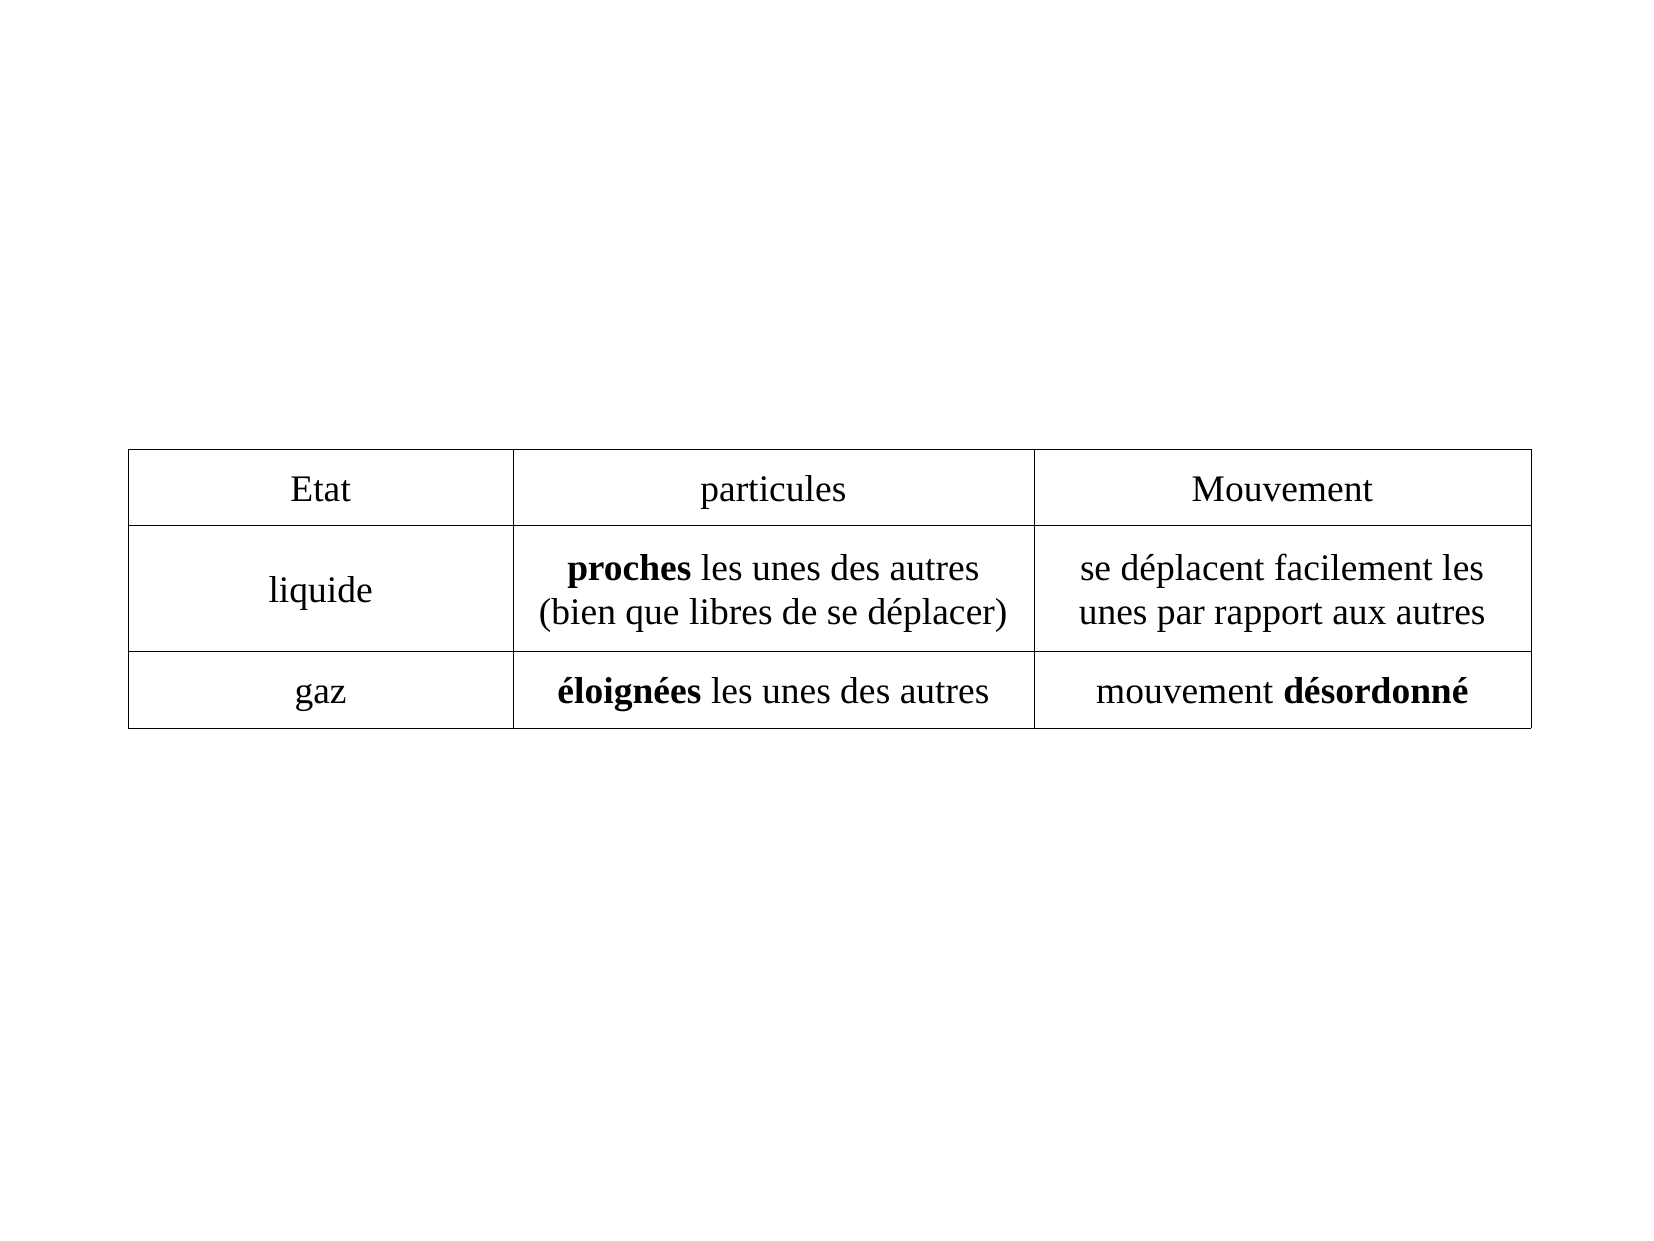

| Etat | particules | Mouvement |
| --- | --- | --- |
| liquide | proches les unes des autres (bien que libres de se déplacer) | se déplacent facilement les unes par rapport aux autres |
| gaz | éloignées les unes des autres | mouvement désordonné |